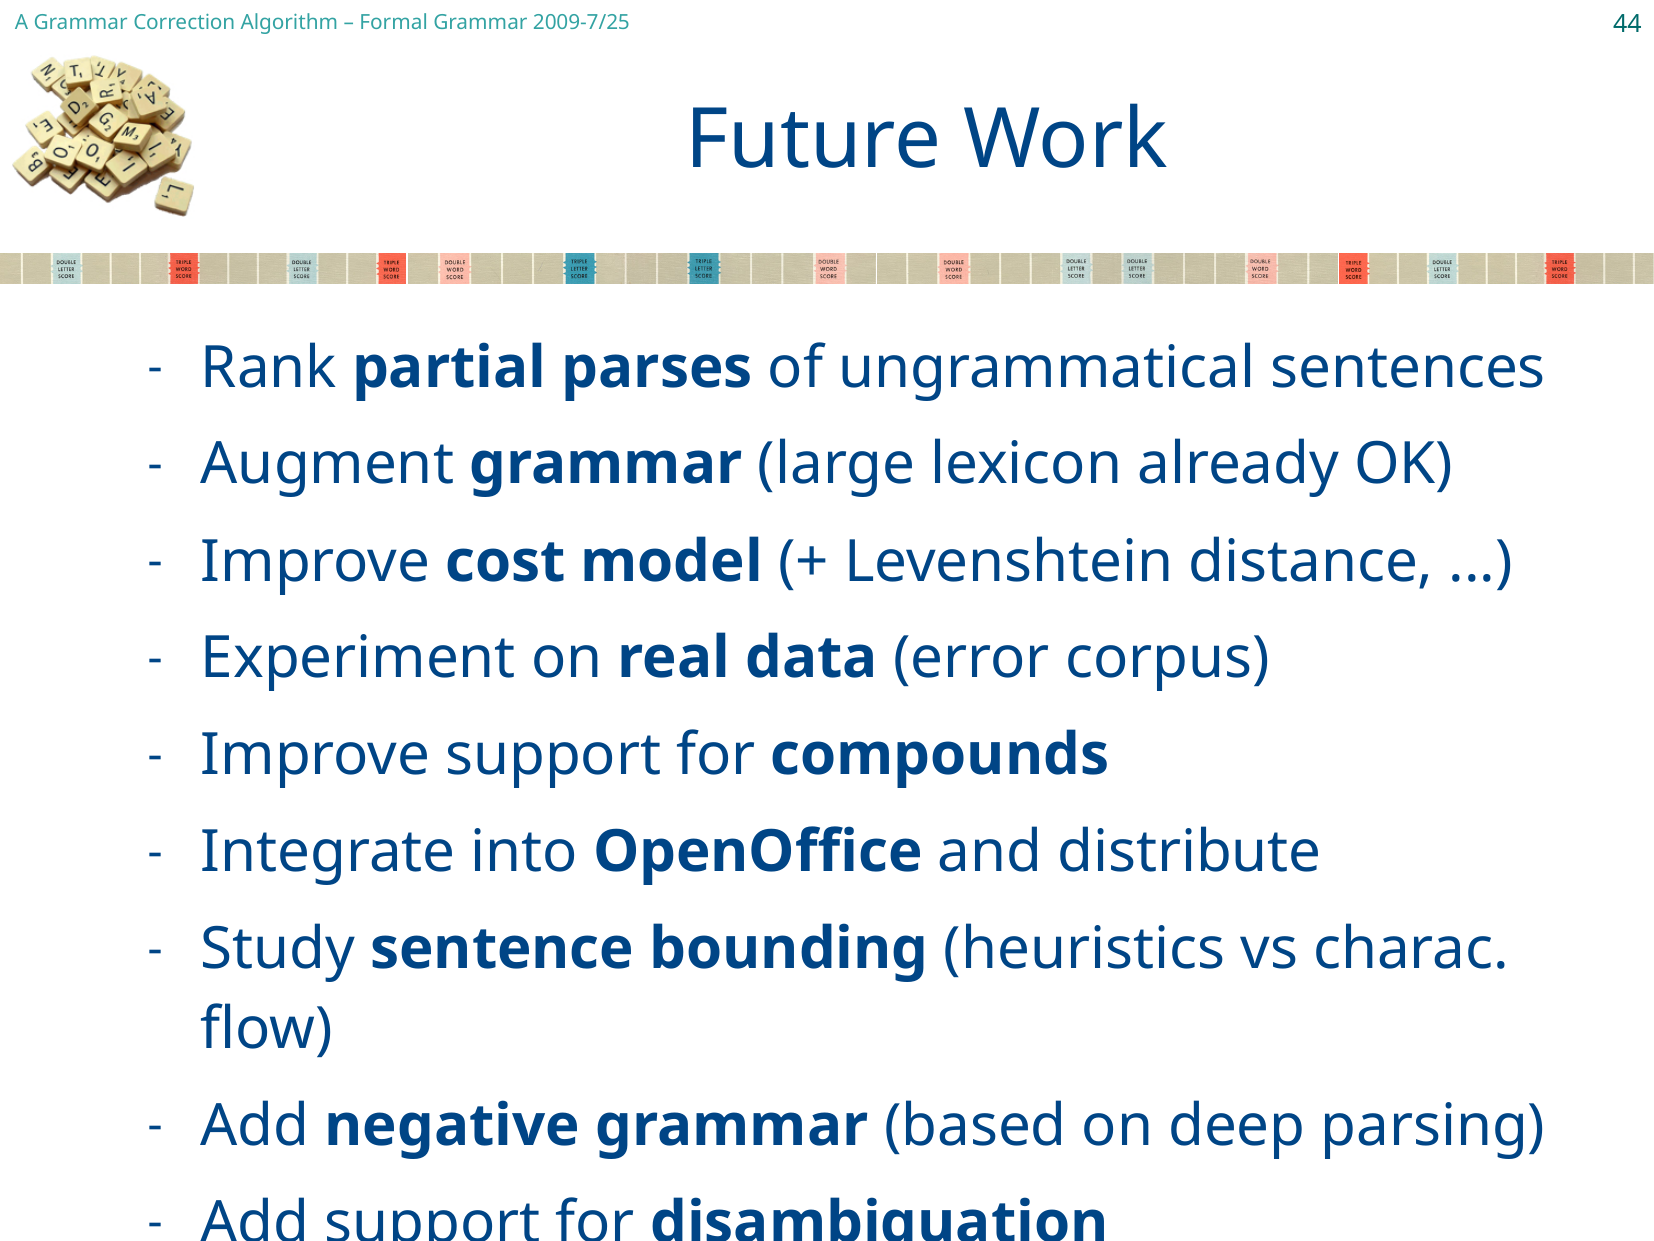

44
# Future Work
Rank partial parses of ungrammatical sentences
Augment grammar (large lexicon already OK)
Improve cost model (+ Levenshtein distance, ...)
Experiment on real data (error corpus)
Improve support for compounds
Integrate into OpenOffice and distribute
Study sentence bounding (heuristics vs charac. flow)
Add negative grammar (based on deep parsing)
Add support for disambiguation
Merge with spell checker